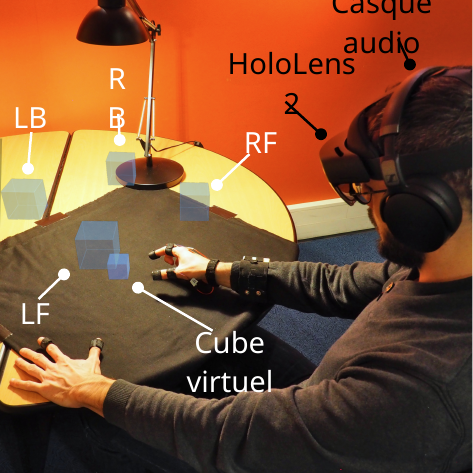

Casque audio
HoloLens 2
RB
LB
RF
LF
Cube virtuel